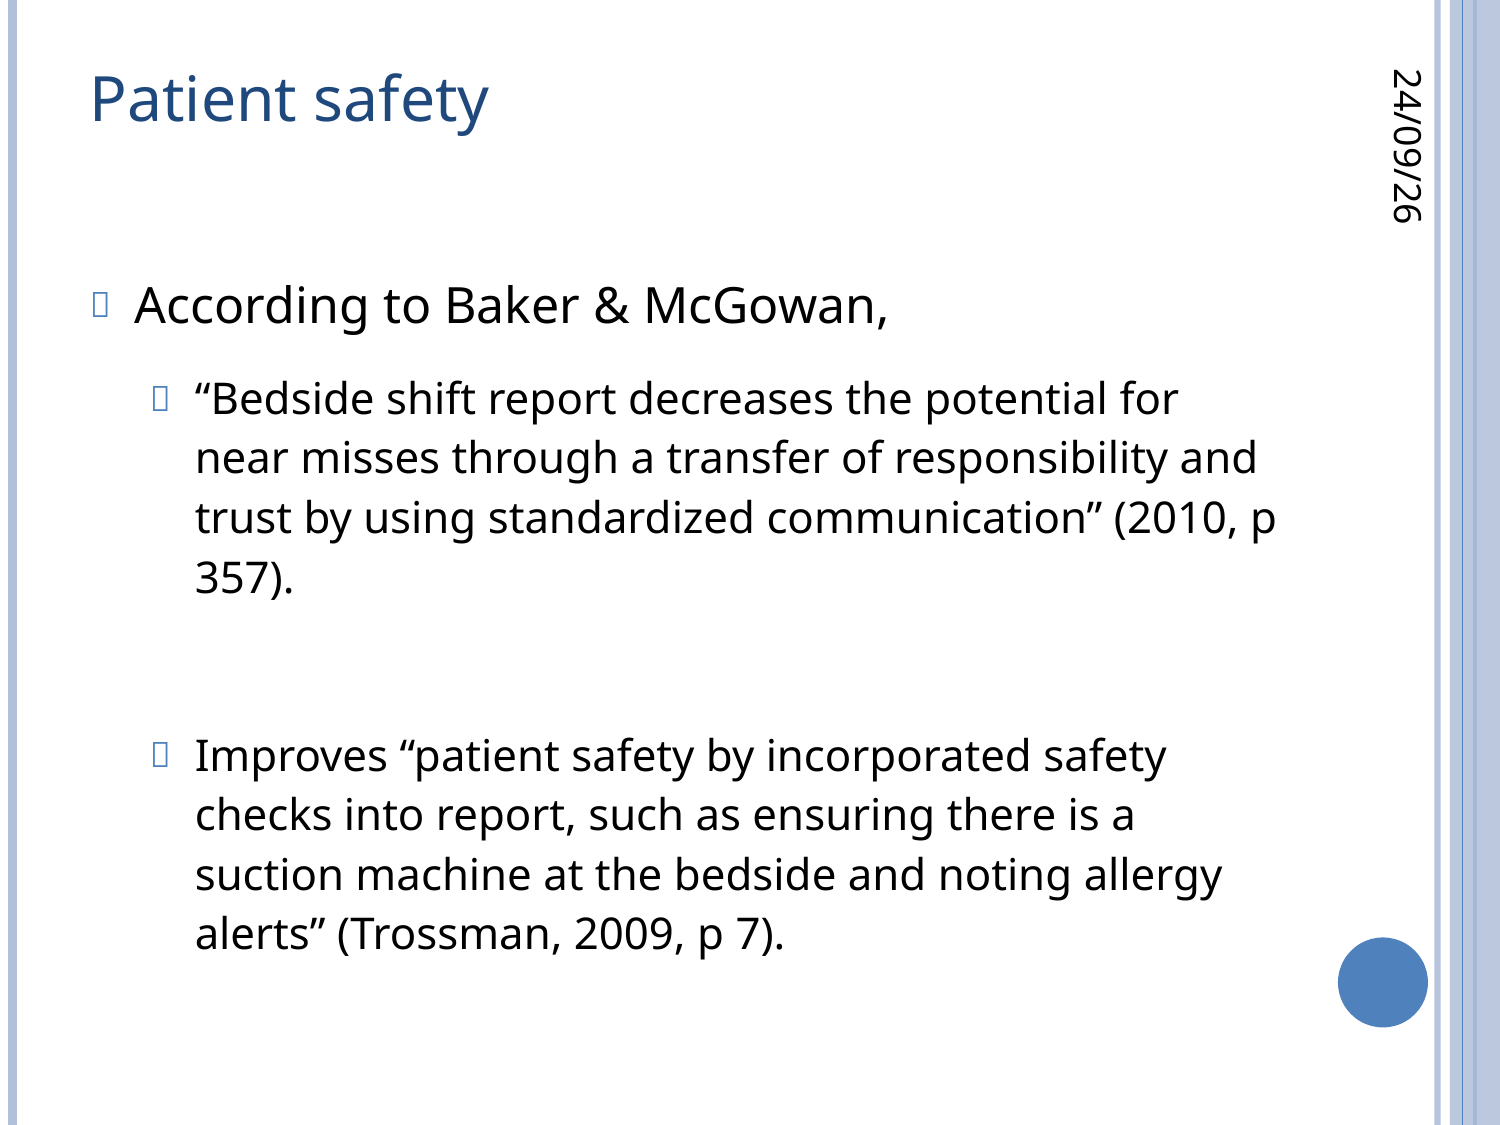

# Patient safety
According to Baker & McGowan,
“Bedside shift report decreases the potential for near misses through a transfer of responsibility and trust by using standardized communication” (2010, p 357).
Improves “patient safety by incorporated safety checks into report, such as ensuring there is a suction machine at the bedside and noting allergy alerts” (Trossman, 2009, p 7).